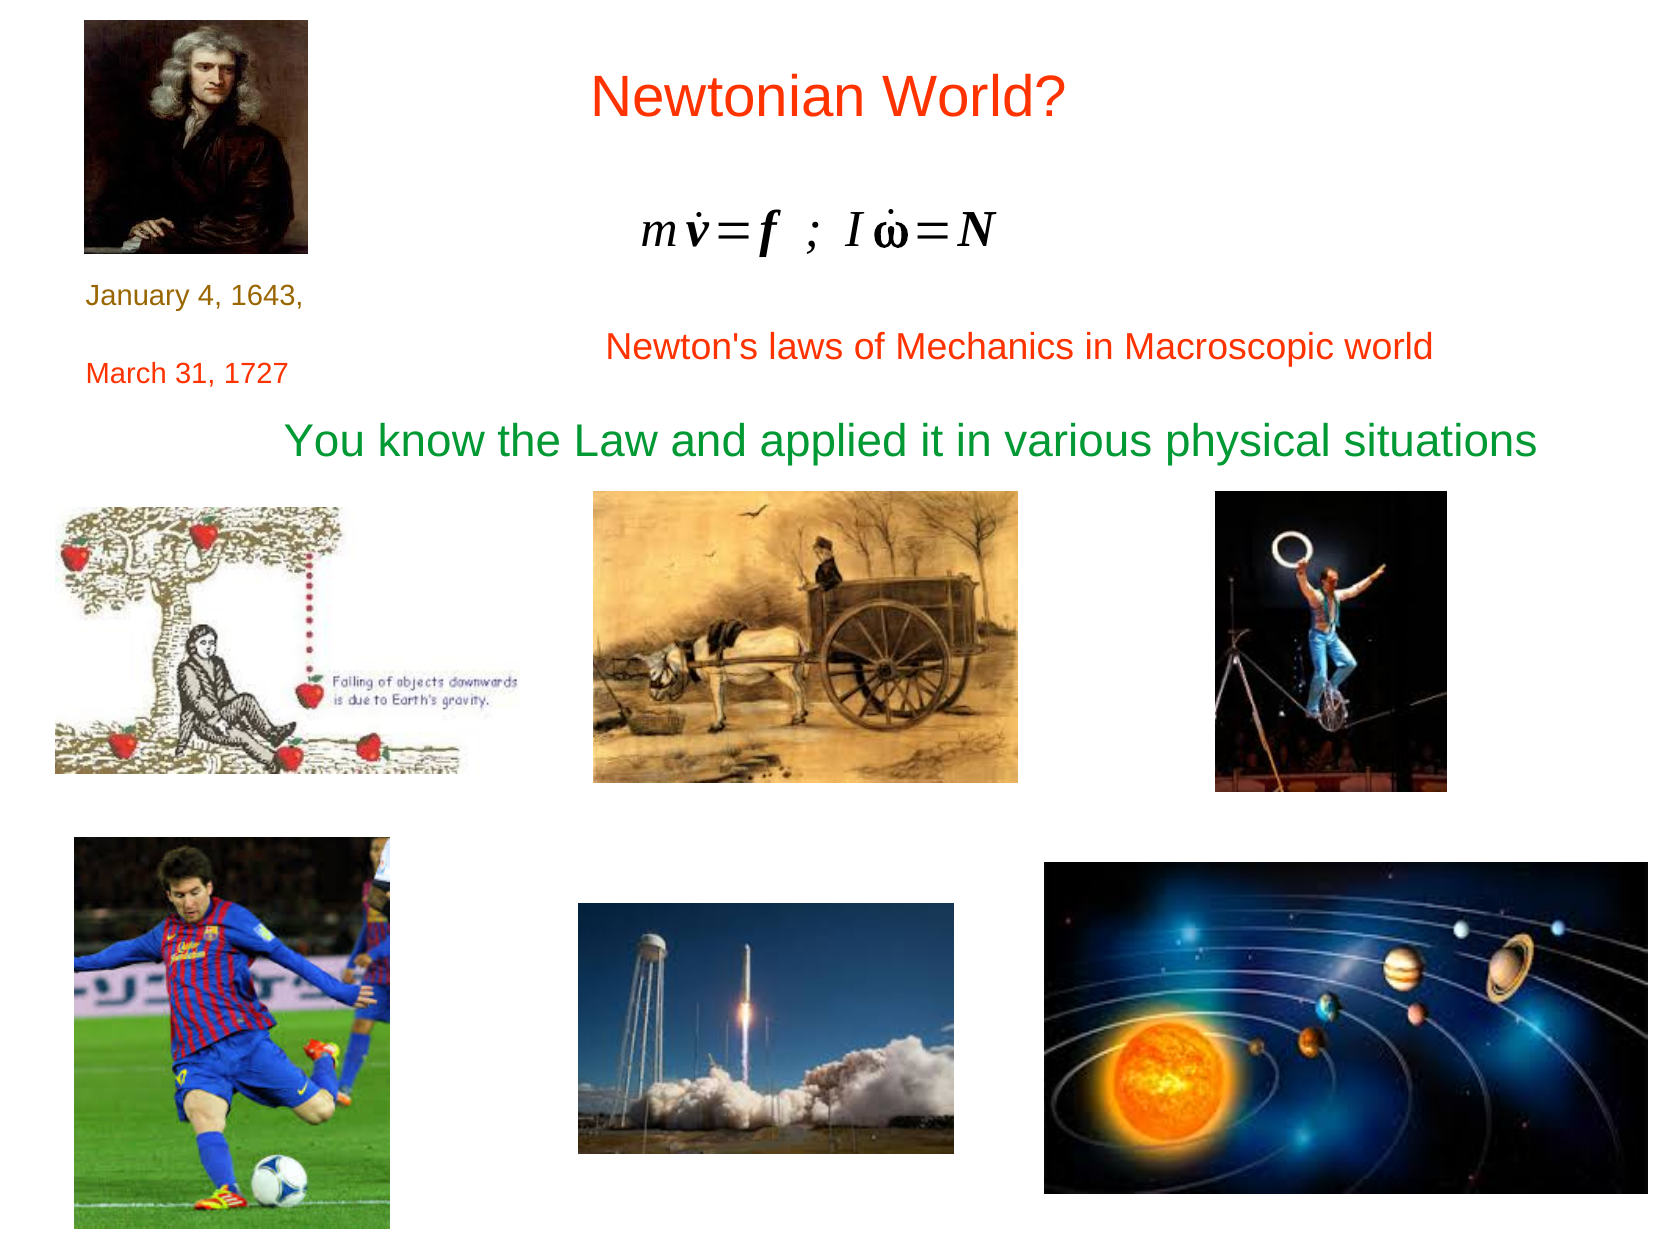

Newtonian World?
January 4, 1643,
March 31, 1727
Newton's laws of Mechanics in Macroscopic world
You know the Law and applied it in various physical situations